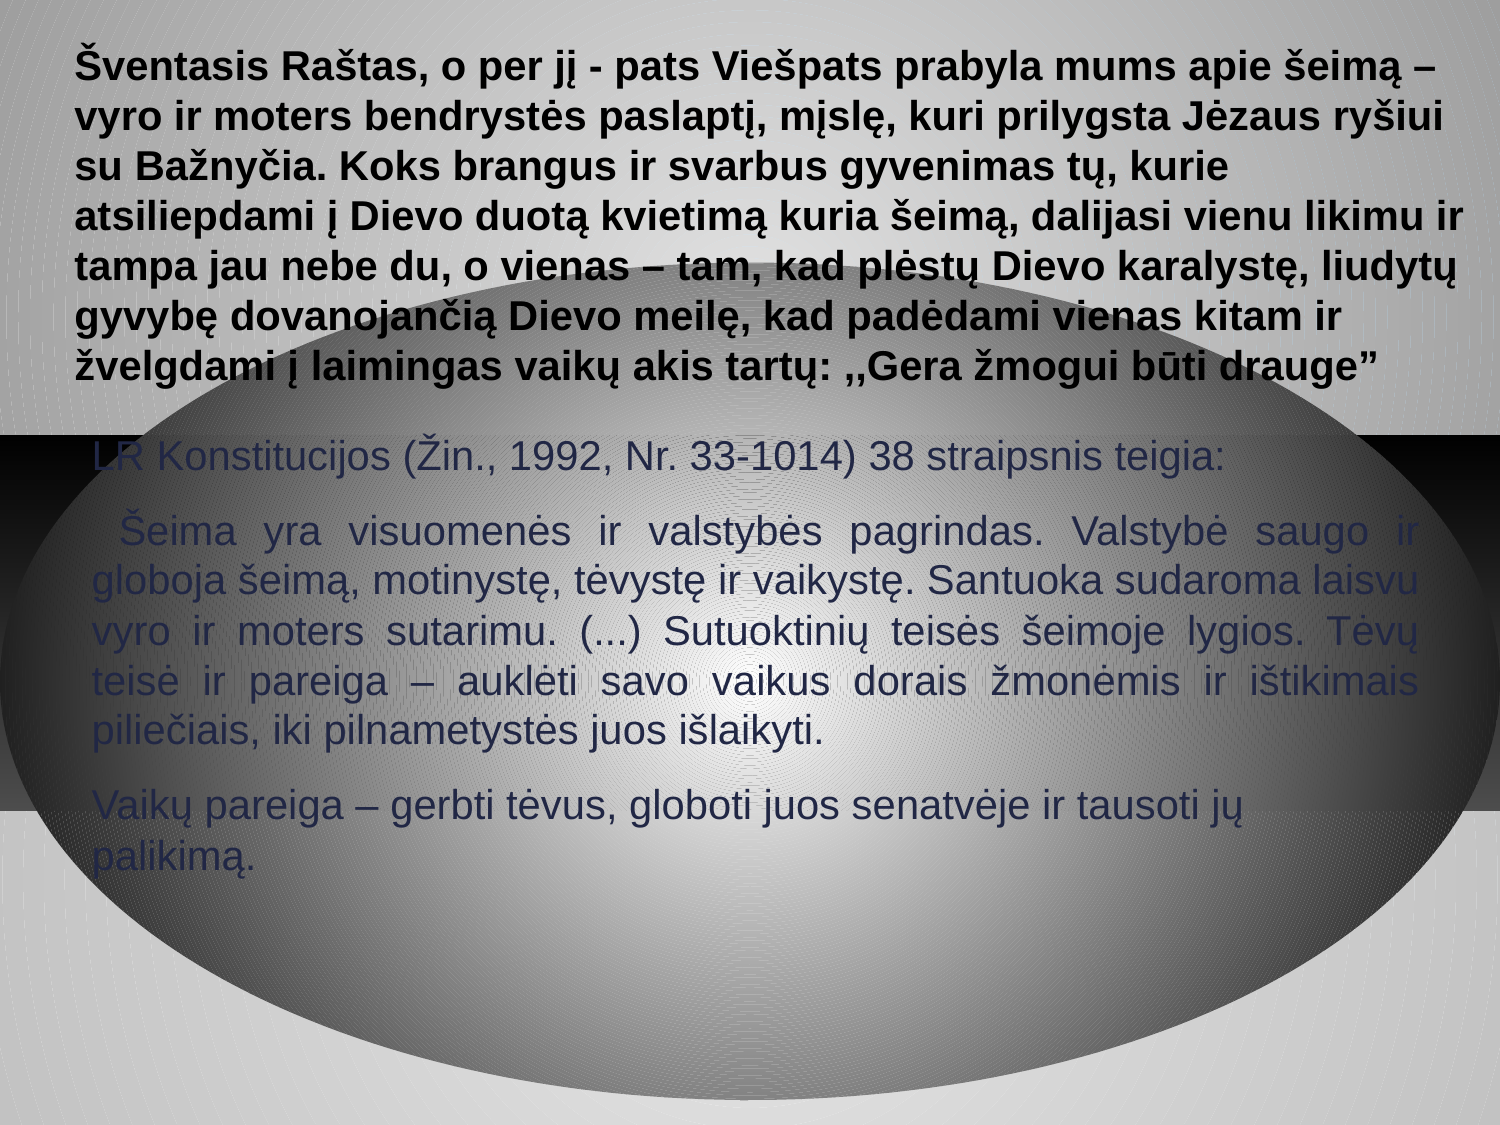

Šventasis Raštas, o per jį - pats Viešpats prabyla mums apie šeimą – vyro ir moters bendrystės paslaptį, mįslę, kuri prilygsta Jėzaus ryšiui su Bažnyčia. Koks brangus ir svarbus gyvenimas tų, kurie atsiliepdami į Dievo duotą kvietimą kuria šeimą, dalijasi vienu likimu ir tampa jau nebe du, o vienas – tam, kad plėstų Dievo karalystę, liudytų gyvybę dovanojančią Dievo meilę, kad padėdami vienas kitam ir žvelgdami į laimingas vaikų akis tartų: ,,Gera žmogui būti drauge”
# LR Konstitucijos (Žin., 1992, Nr. 33-1014) 38 straipsnis teigia:
 Šeima yra visuomenės ir valstybės pagrindas. Valstybė saugo ir globoja šeimą, motinystę, tėvystę ir vaikystę. Santuoka sudaroma laisvu vyro ir moters sutarimu. (...) Sutuoktinių teisės šeimoje lygios. Tėvų teisė ir pareiga – auklėti savo vaikus dorais žmonėmis ir ištikimais piliečiais, iki pilnametystės juos išlaikyti.
Vaikų pareiga – gerbti tėvus, globoti juos senatvėje ir tausoti jų palikimą.